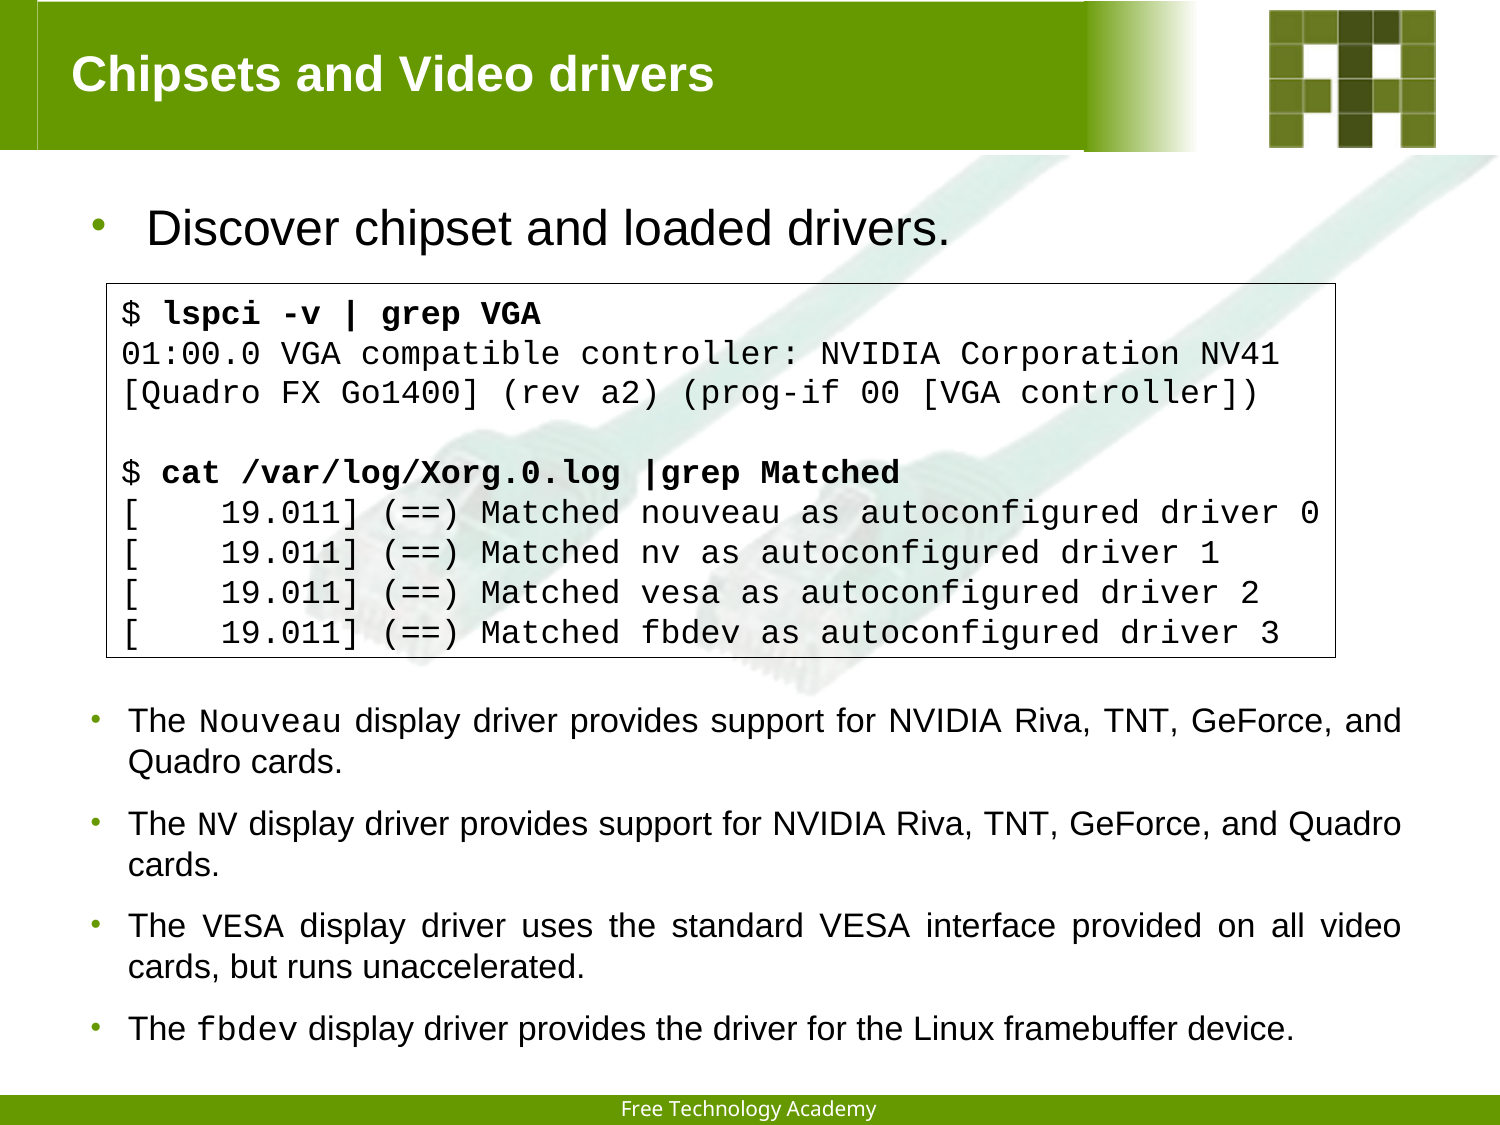

Chipsets and Video drivers
# Discover chipset and loaded drivers.
$ lspci -v | grep VGA
01:00.0 VGA compatible controller: NVIDIA Corporation NV41
[Quadro FX Go1400] (rev a2) (prog-if 00 [VGA controller])
$ cat /var/log/Xorg.0.log |grep Matched
[ 19.011] (==) Matched nouveau as autoconfigured driver 0
[ 19.011] (==) Matched nv as autoconfigured driver 1
[ 19.011] (==) Matched vesa as autoconfigured driver 2
[ 19.011] (==) Matched fbdev as autoconfigured driver 3
The Nouveau display driver provides support for NVIDIA Riva, TNT, GeForce, and Quadro cards.
The NV display driver provides support for NVIDIA Riva, TNT, GeForce, and Quadro cards.
The VESA display driver uses the standard VESA interface provided on all video cards, but runs unaccelerated.
The fbdev display driver provides the driver for the Linux framebuffer device.